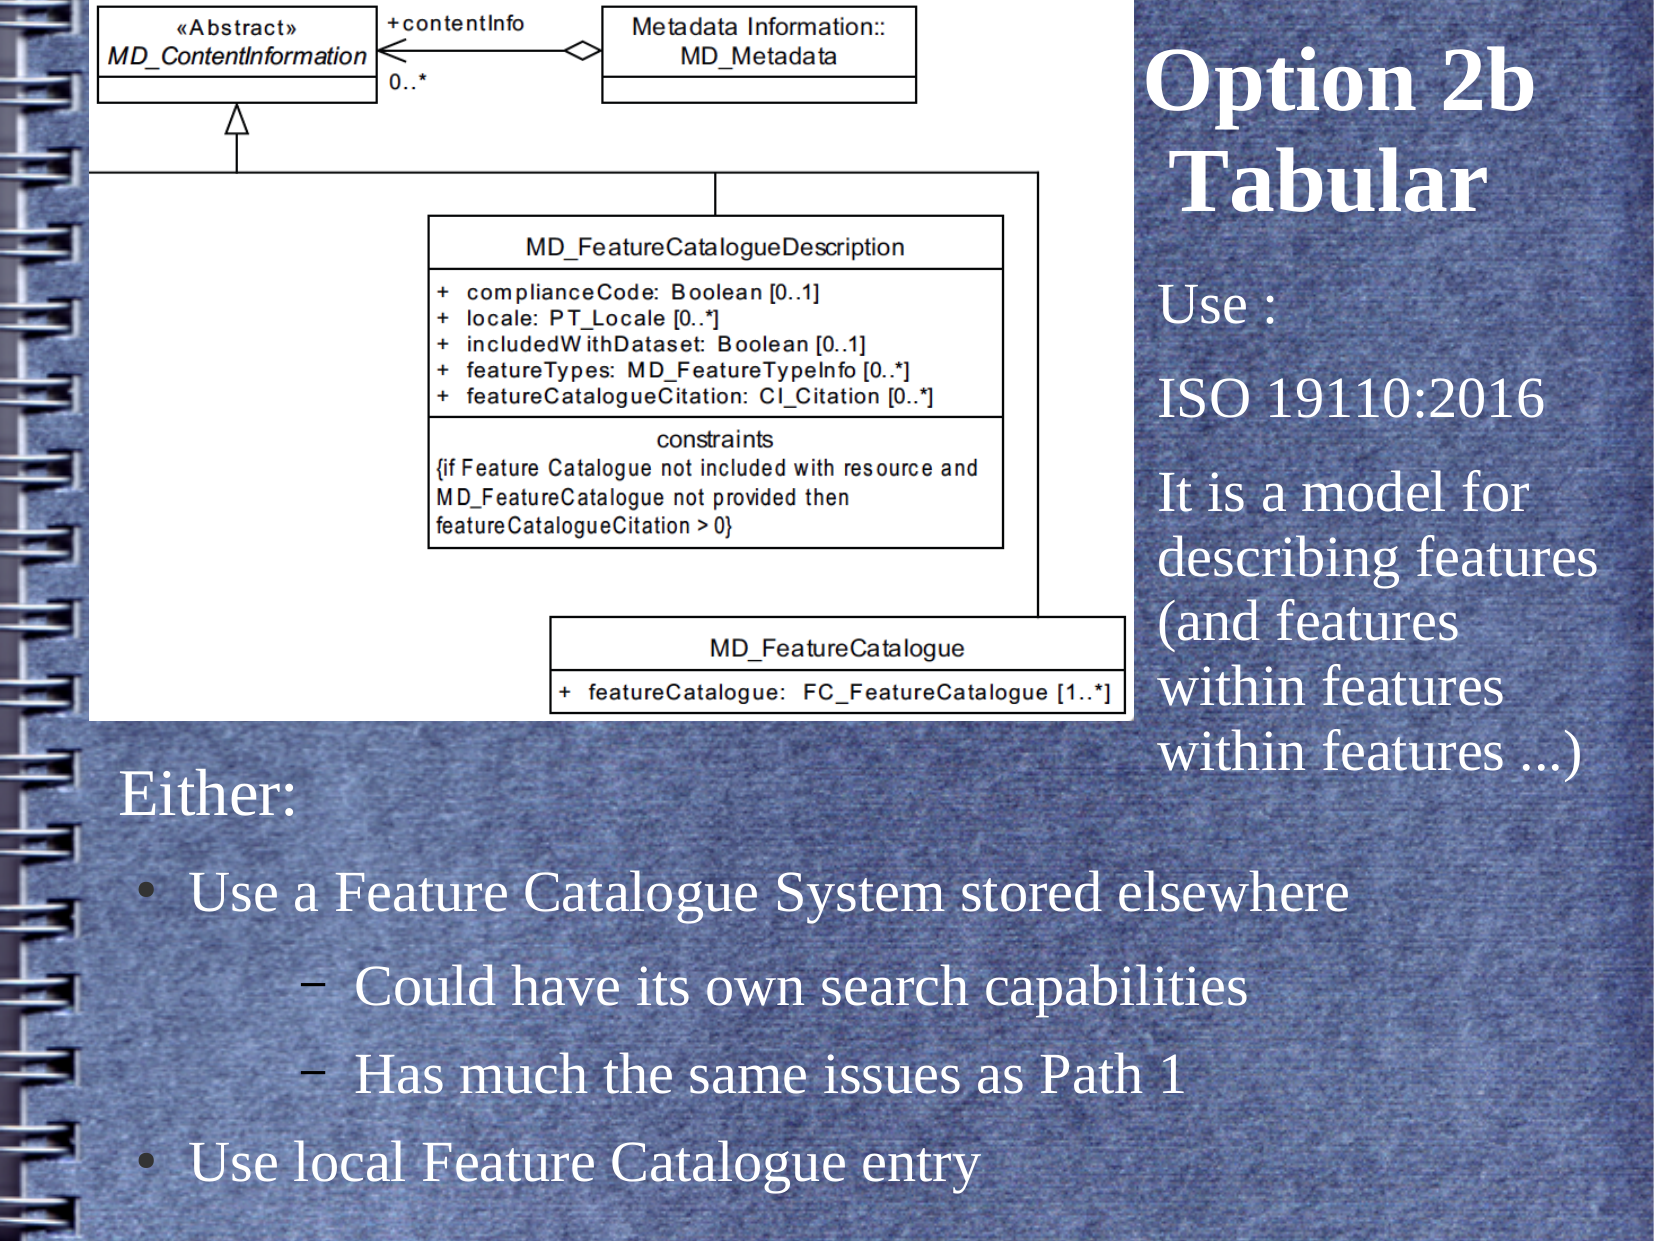

# Option 2b Tabular
Use :
ISO 19110:2016
It is a model for describing features (and features within features within features ...)
Either:
Use a Feature Catalogue System stored elsewhere
Could have its own search capabilities
Has much the same issues as Path 1
Use local Feature Catalogue entry